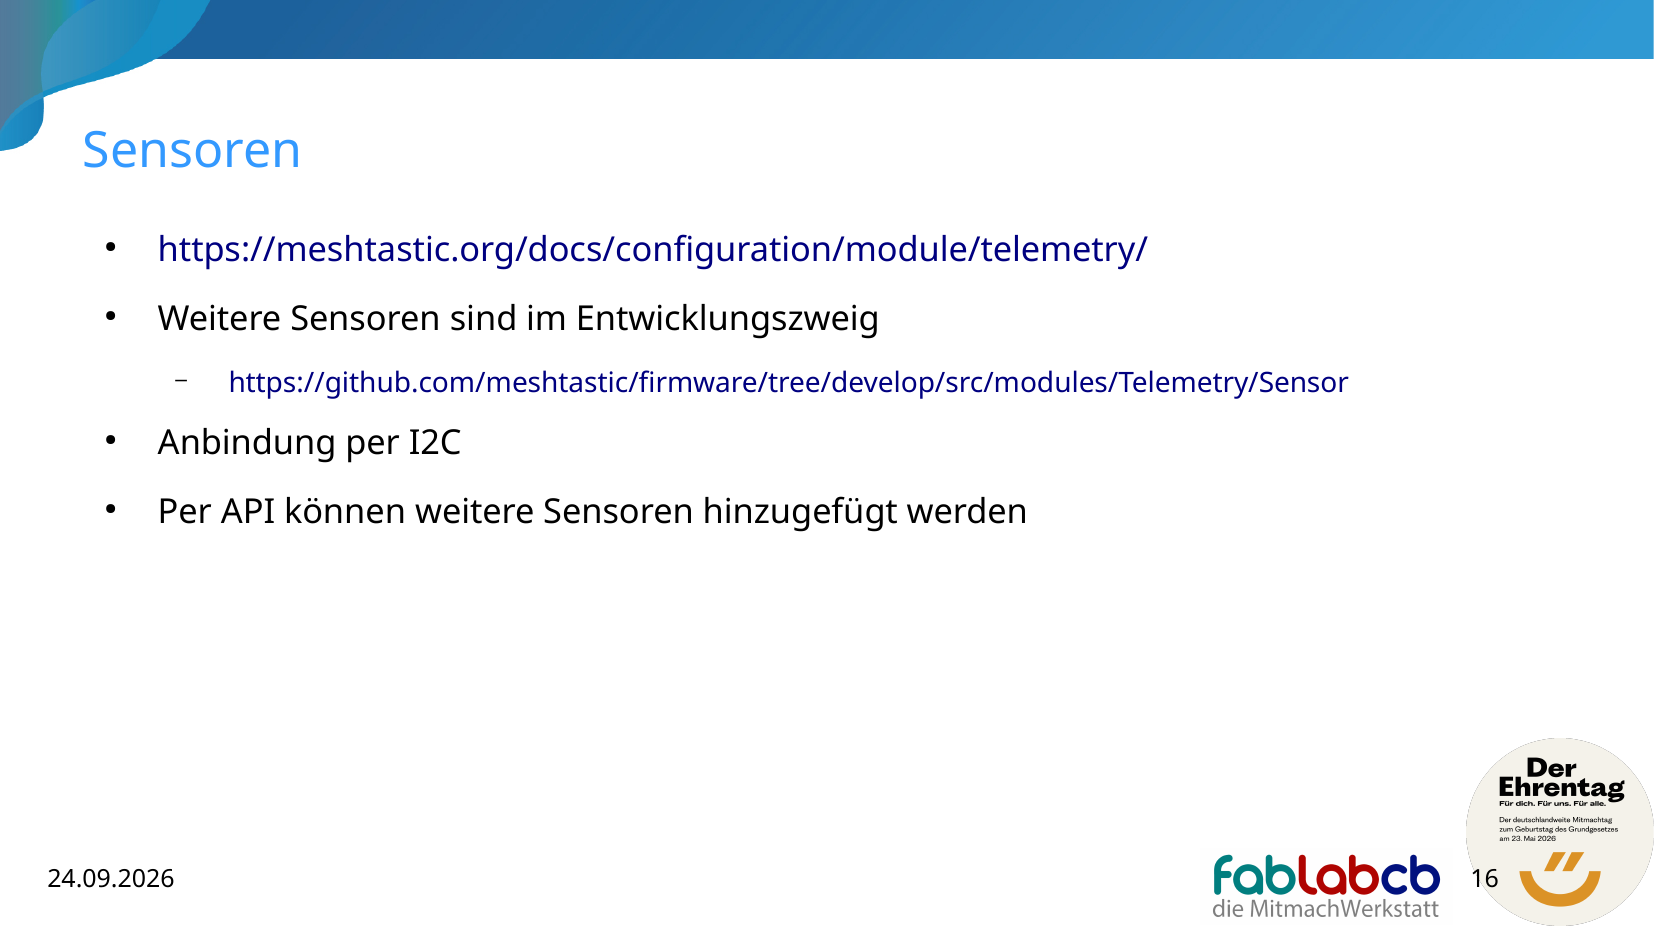

# Sensoren
https://meshtastic.org/docs/configuration/module/telemetry/
Weitere Sensoren sind im Entwicklungszweig
https://github.com/meshtastic/firmware/tree/develop/src/modules/Telemetry/Sensor
Anbindung per I2C
Per API können weitere Sensoren hinzugefügt werden
16